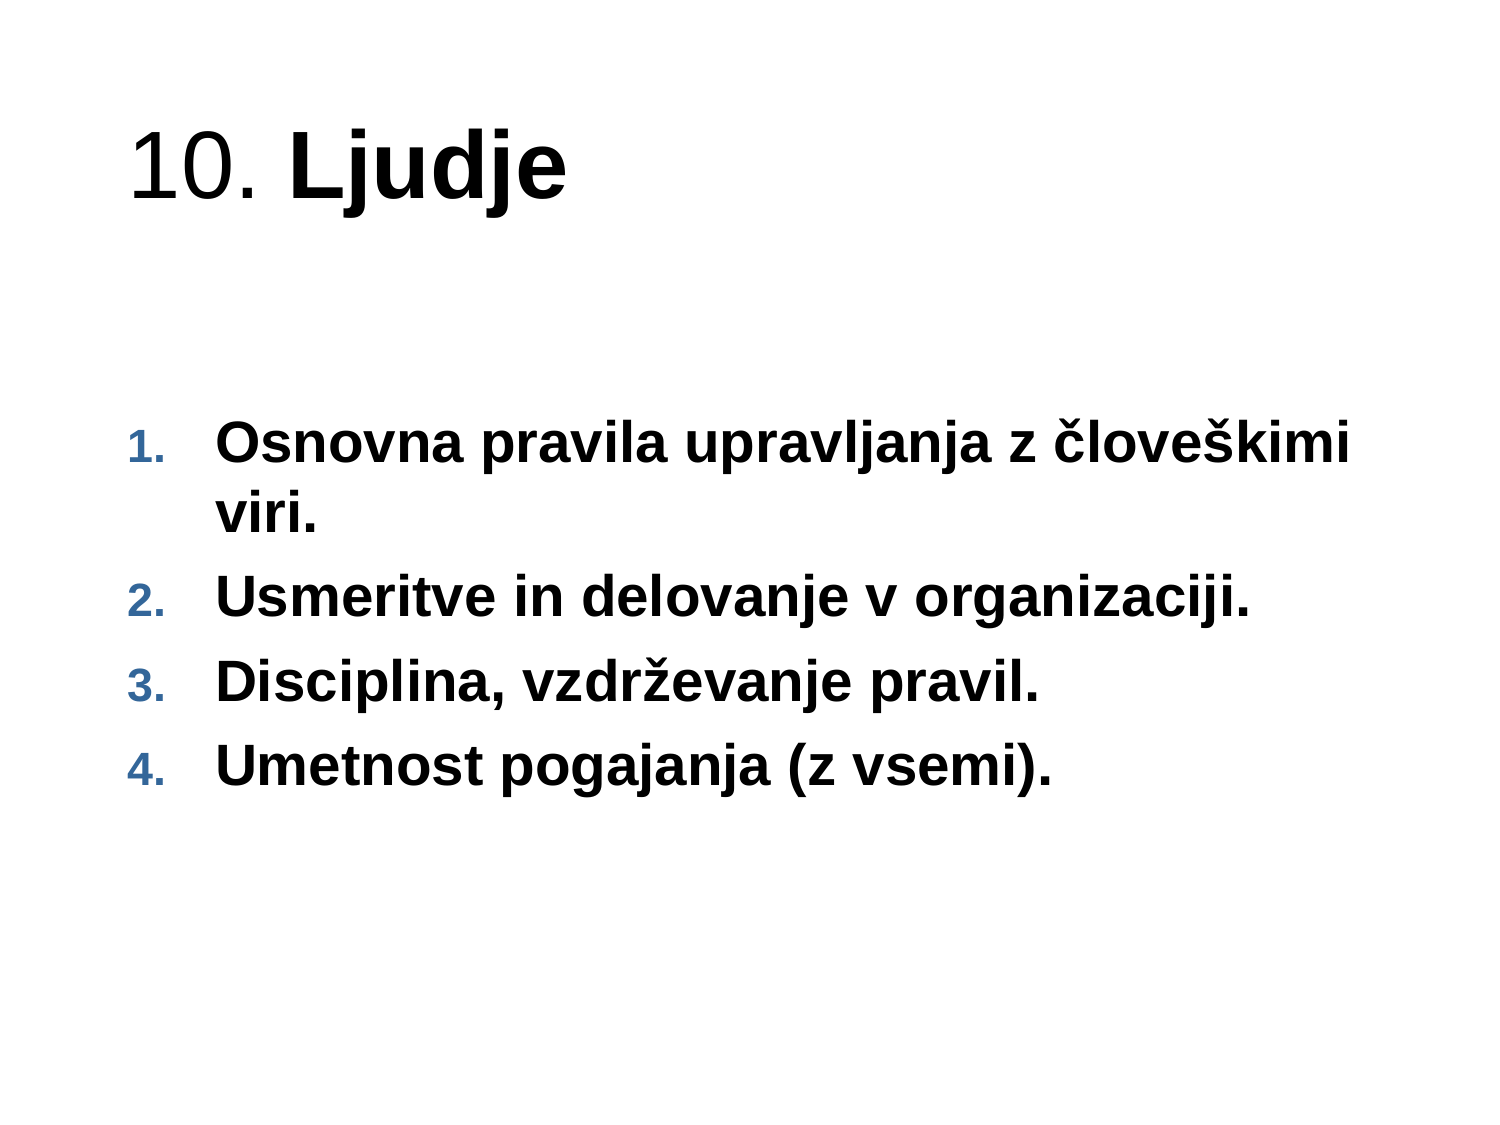

# 10. Ljudje
Osnovna pravila upravljanja z človeškimi viri.
Usmeritve in delovanje v organizaciji.
Disciplina, vzdrževanje pravil.
Umetnost pogajanja (z vsemi).
Primoz Juznic, BINK, FF, Univerza v Ljubljani